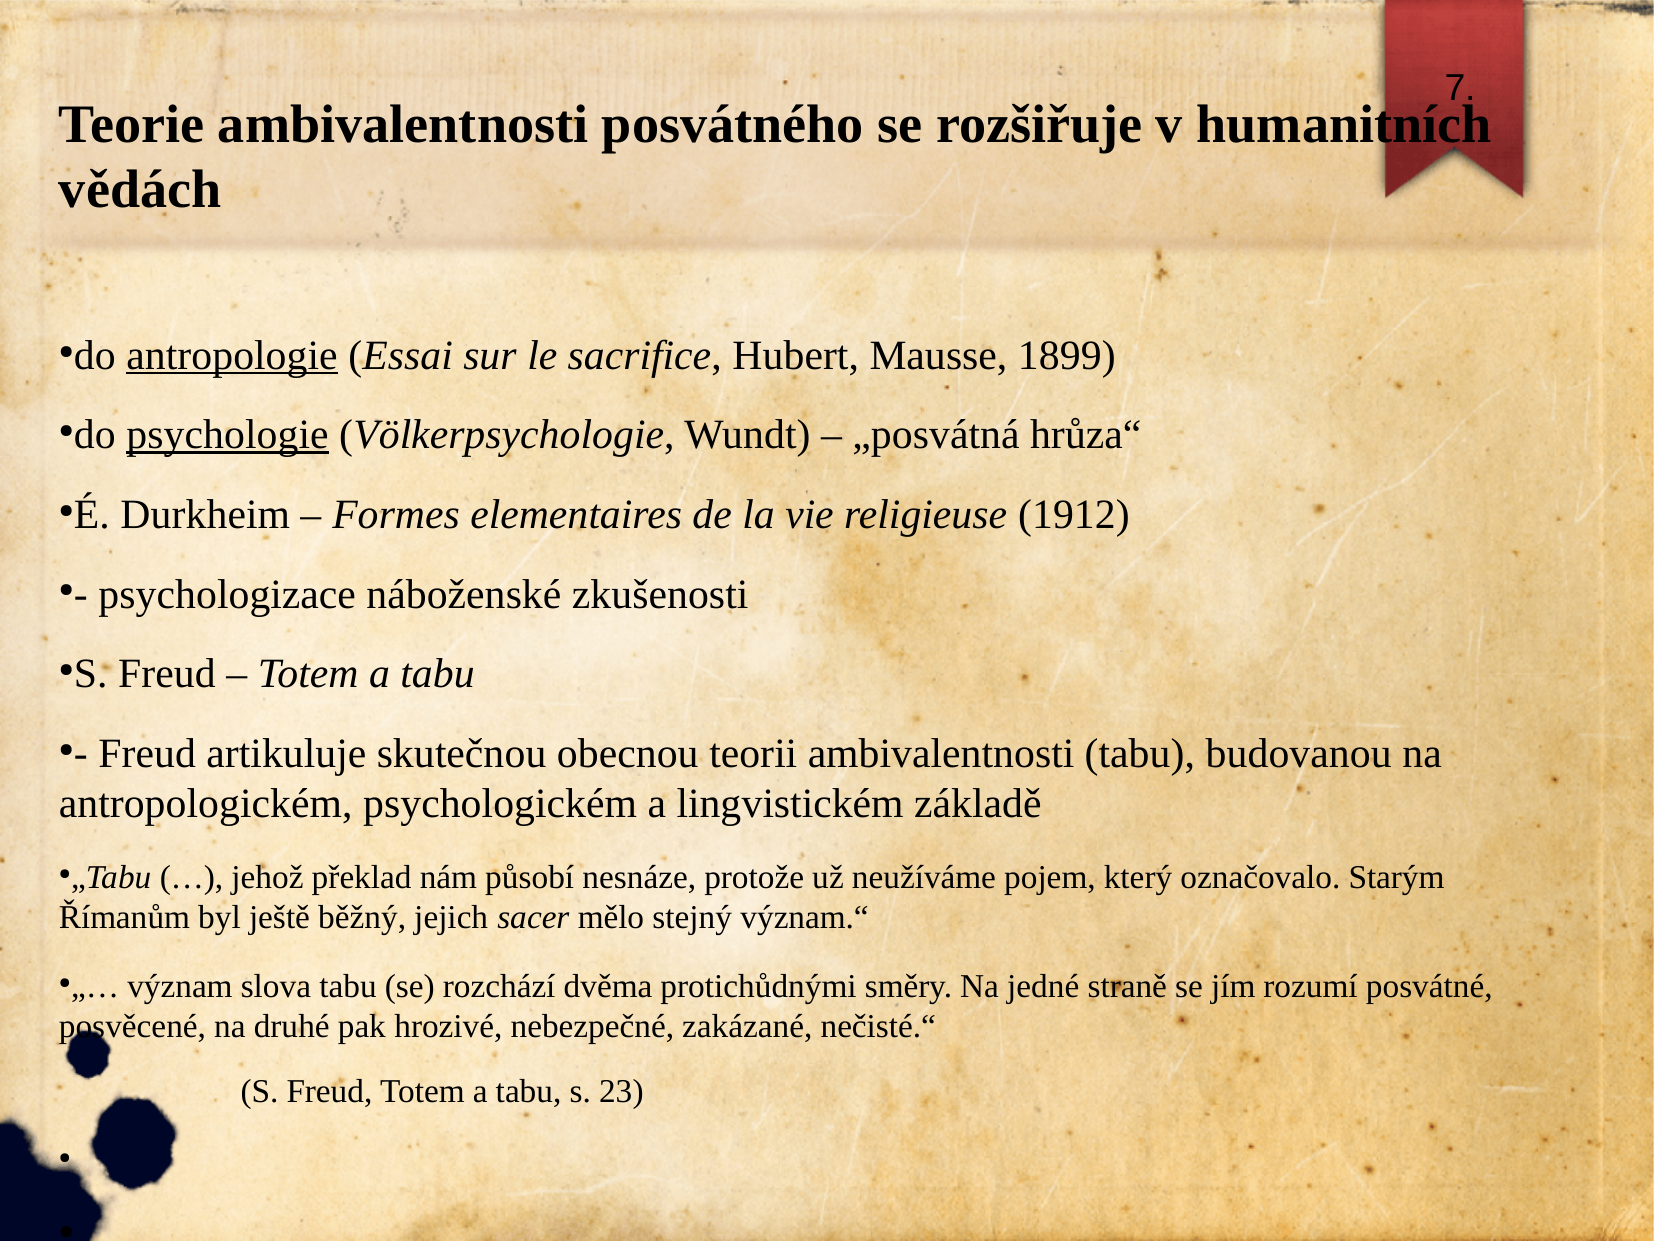

7.
# Teorie ambivalentnosti posvátného se rozšiřuje v humanitních vědách
do antropologie (Essai sur le sacrifice, Hubert, Mausse, 1899)
do psychologie (Völkerpsychologie, Wundt) – „posvátná hrůza“
É. Durkheim – Formes elementaires de la vie religieuse (1912)
- psychologizace náboženské zkušenosti
S. Freud – Totem a tabu
- Freud artikuluje skutečnou obecnou teorii ambivalentnosti (tabu), budovanou na antropologickém, psychologickém a lingvistickém základě
„Tabu (…), jehož překlad nám působí nesnáze, protože už neužíváme pojem, který označovalo. Starým Římanům byl ještě běžný, jejich sacer mělo stejný význam.“
„… význam slova tabu (se) rozchází dvěma protichůdnými směry. Na jedné straně se jím rozumí posvátné, posvěcené, na druhé pak hrozivé, nebezpečné, zakázané, nečisté.“
 (S. Freud, Totem a tabu, s. 23)